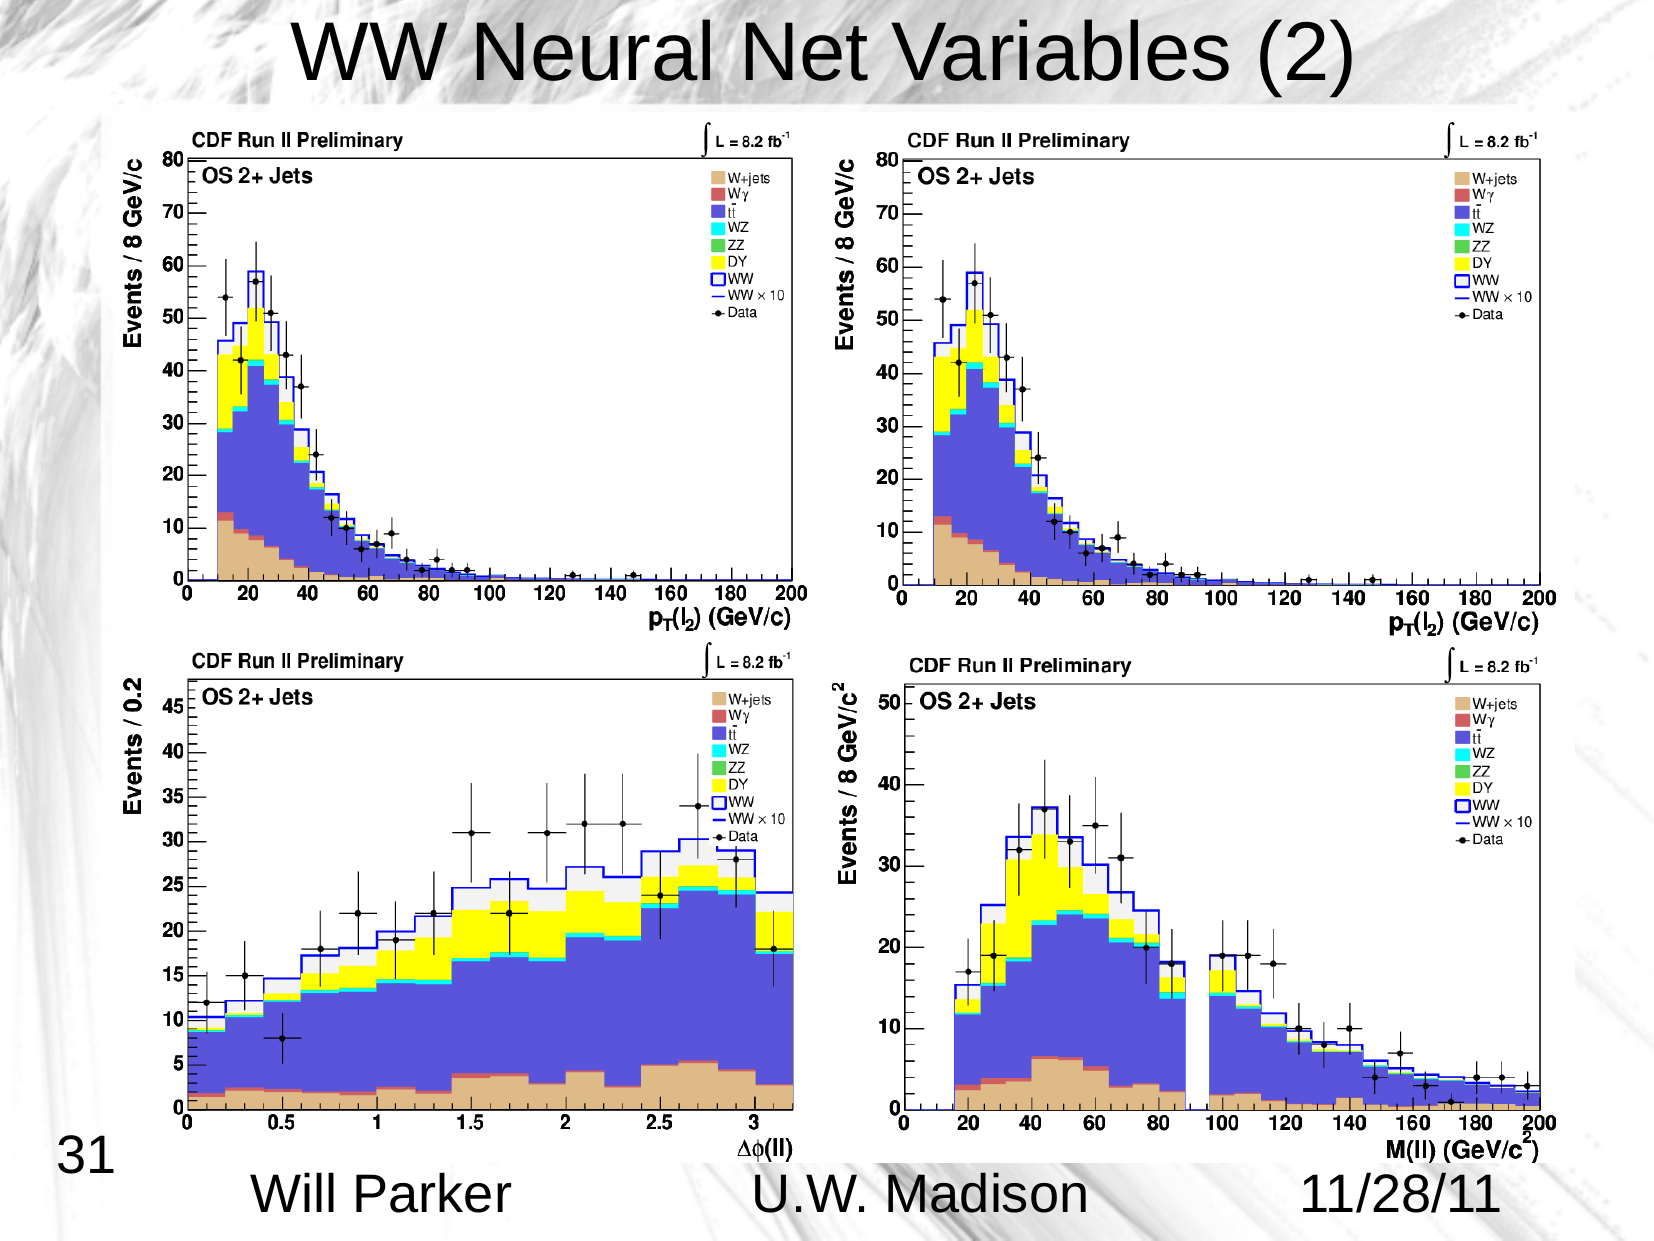

# WW Neural Net Variables (2)
31
 Will Parker U.W. Madison 11/28/11